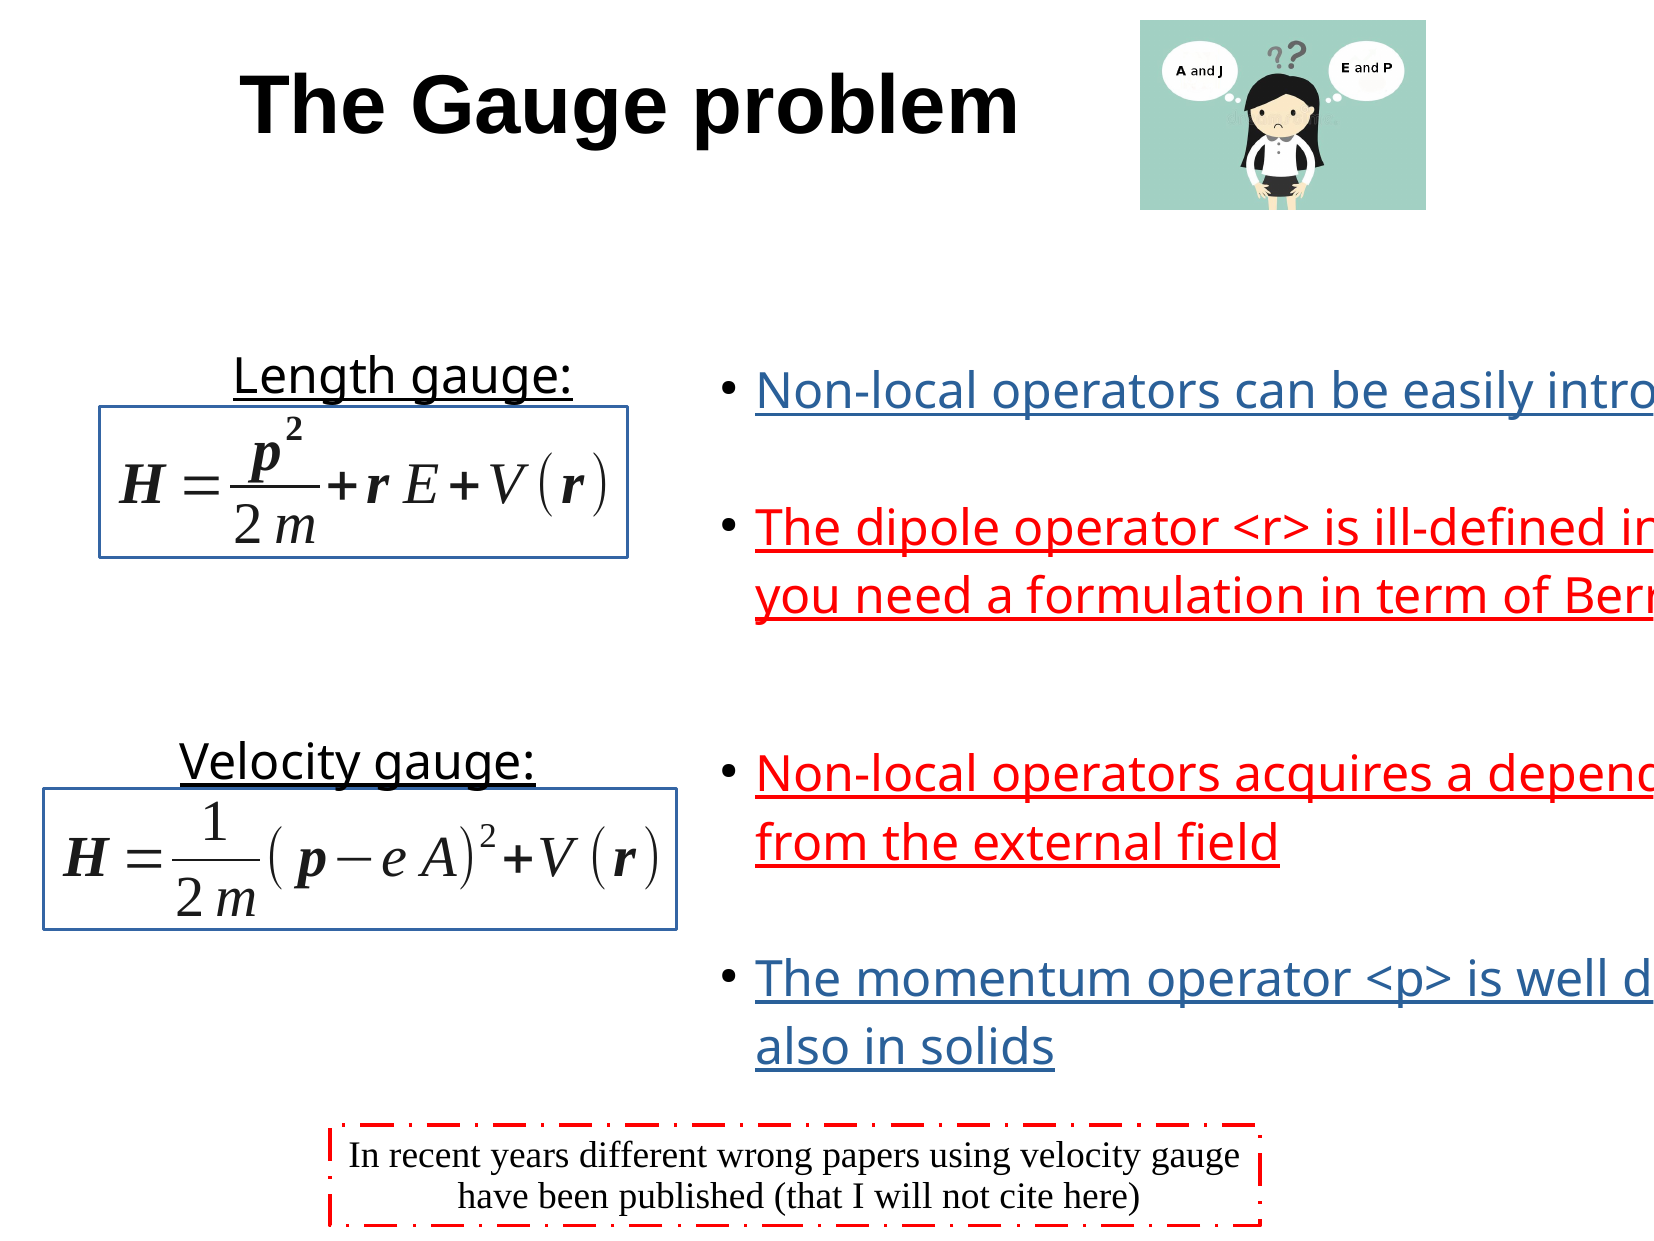

# The Gauge problem
Length gauge:
Non-local operators can be easily introduced
The dipole operator <r> is ill-defined in solids
you need a formulation in term of Berry-phase
Velocity gauge:
Non-local operators acquires a dependence
from the external field
The momentum operator <p> is well defined
also in solids
In recent years different wrong papers using velocity gauge
 have been published (that I will not cite here)